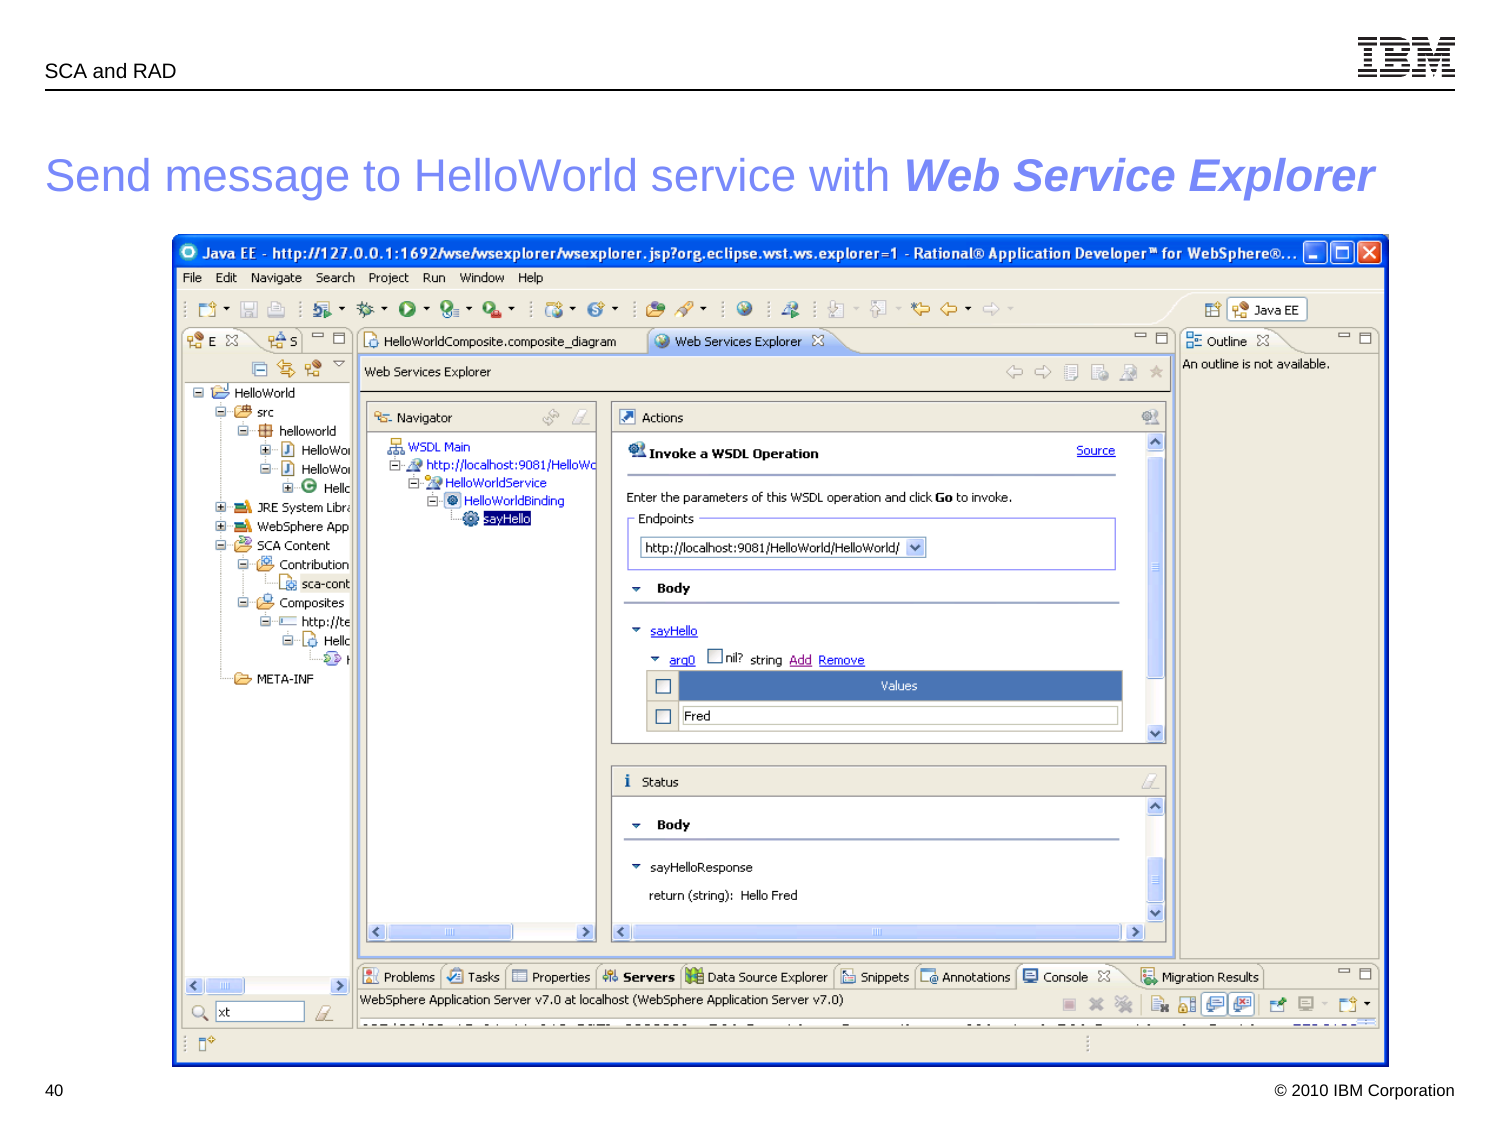

# Send message to HelloWorld service with Web Service Explorer
40